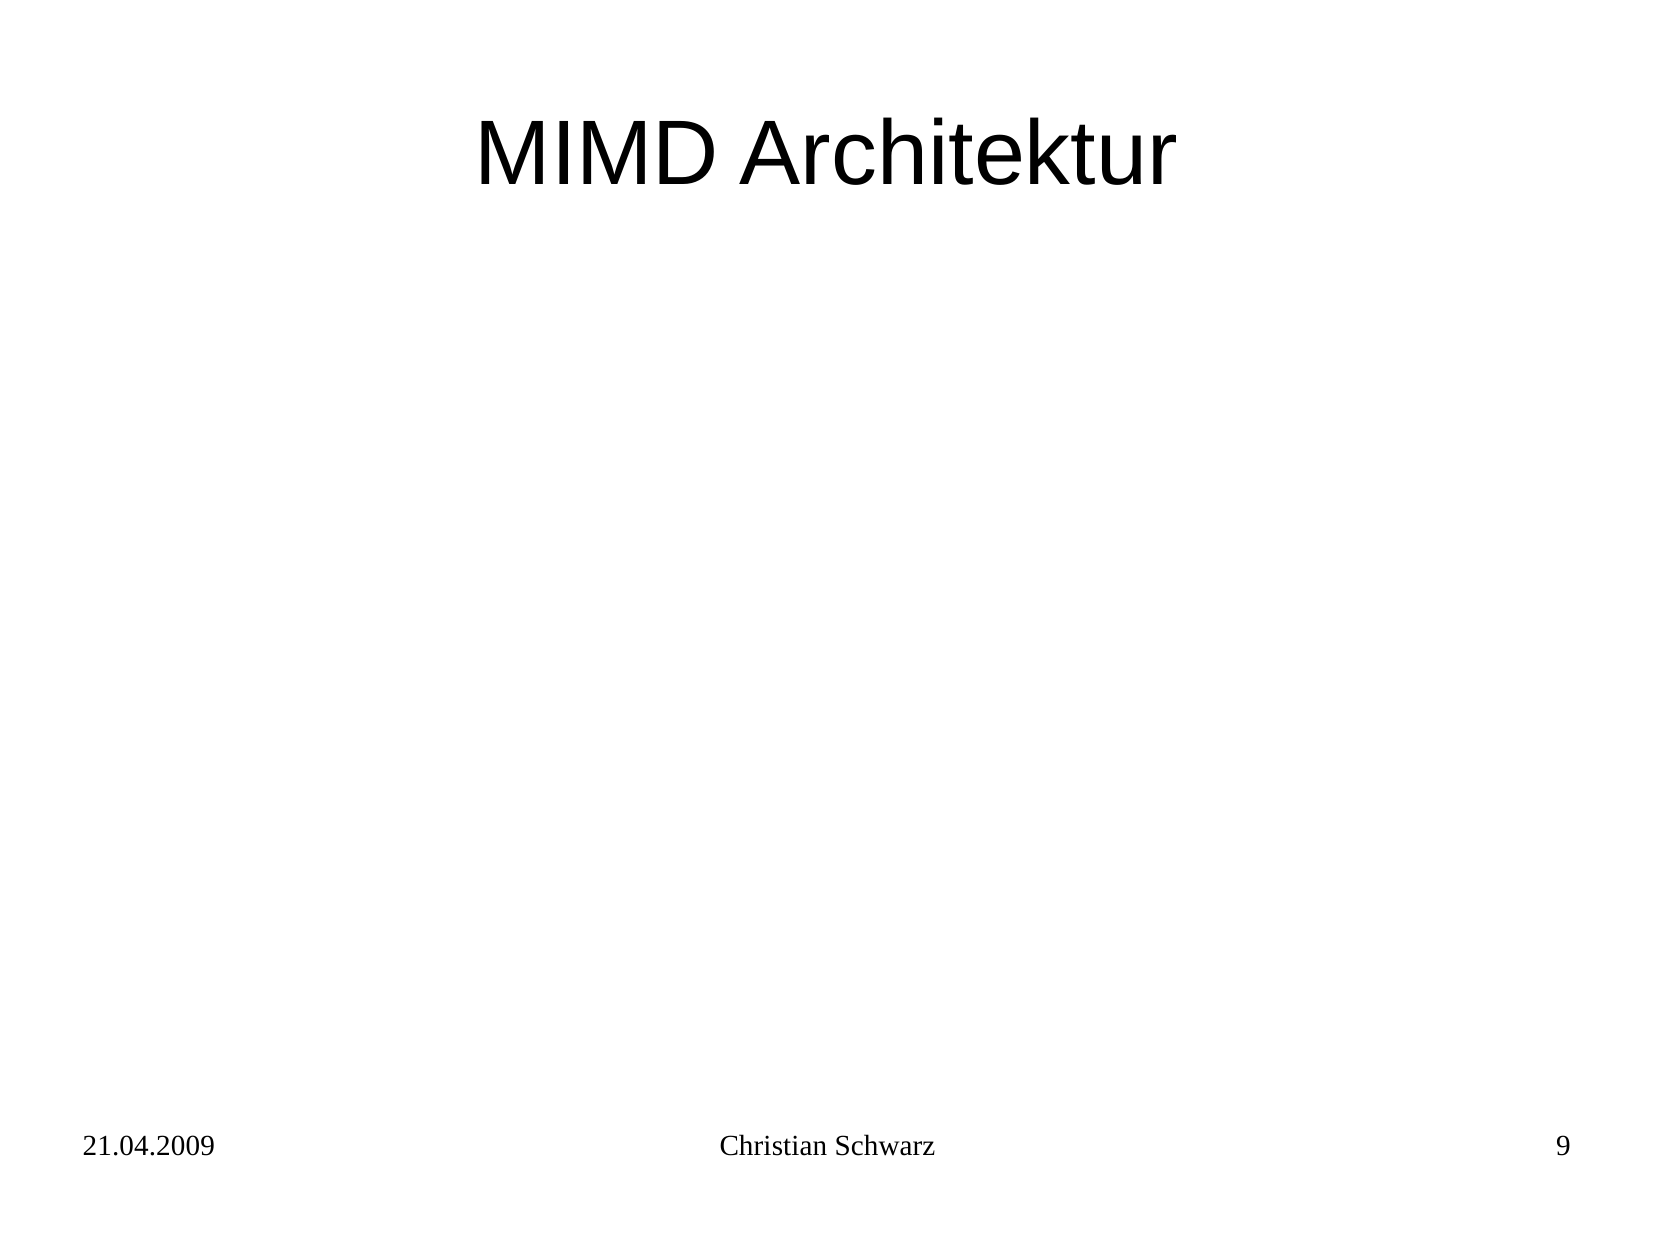

# MIMD Architektur
21.04.2009
Christian Schwarz
9